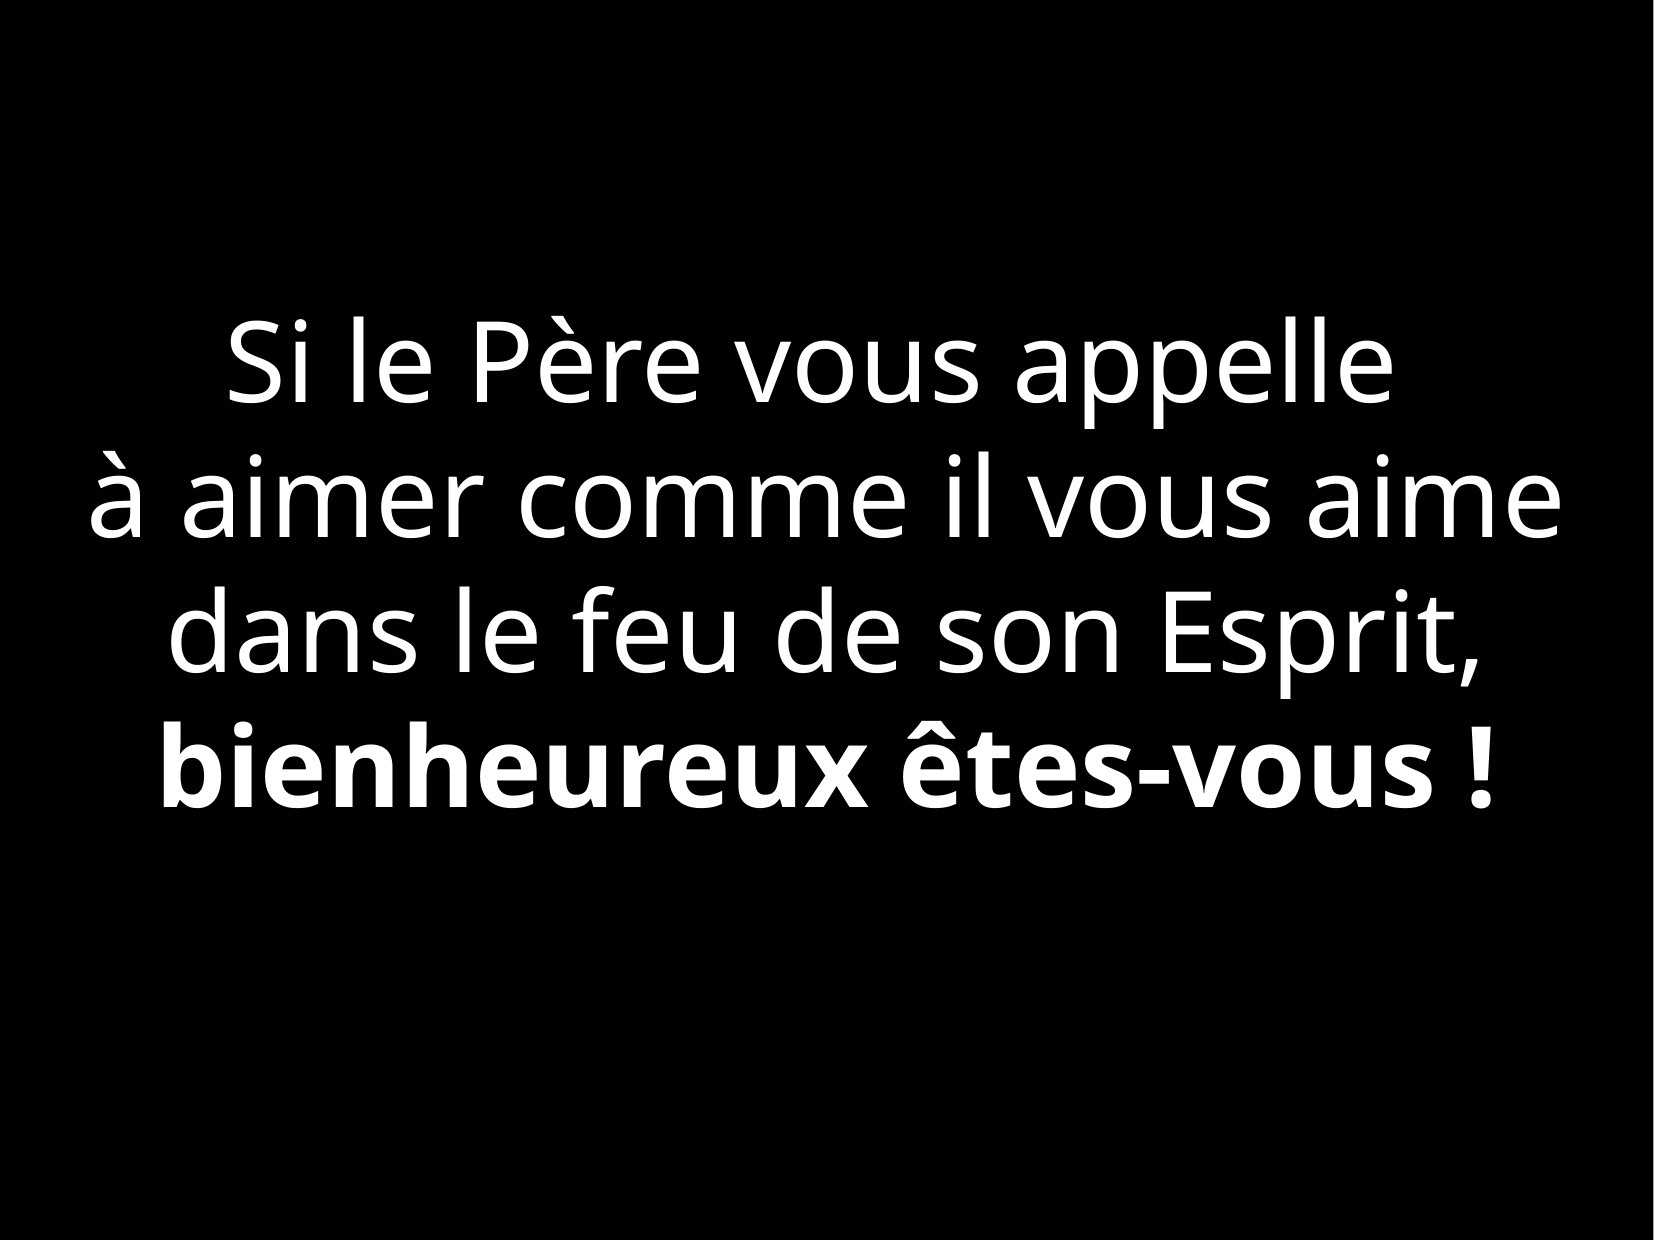

Si le Père vous appelle
à aimer comme il vous aime
dans le feu de son Esprit, bienheureux êtes-vous !